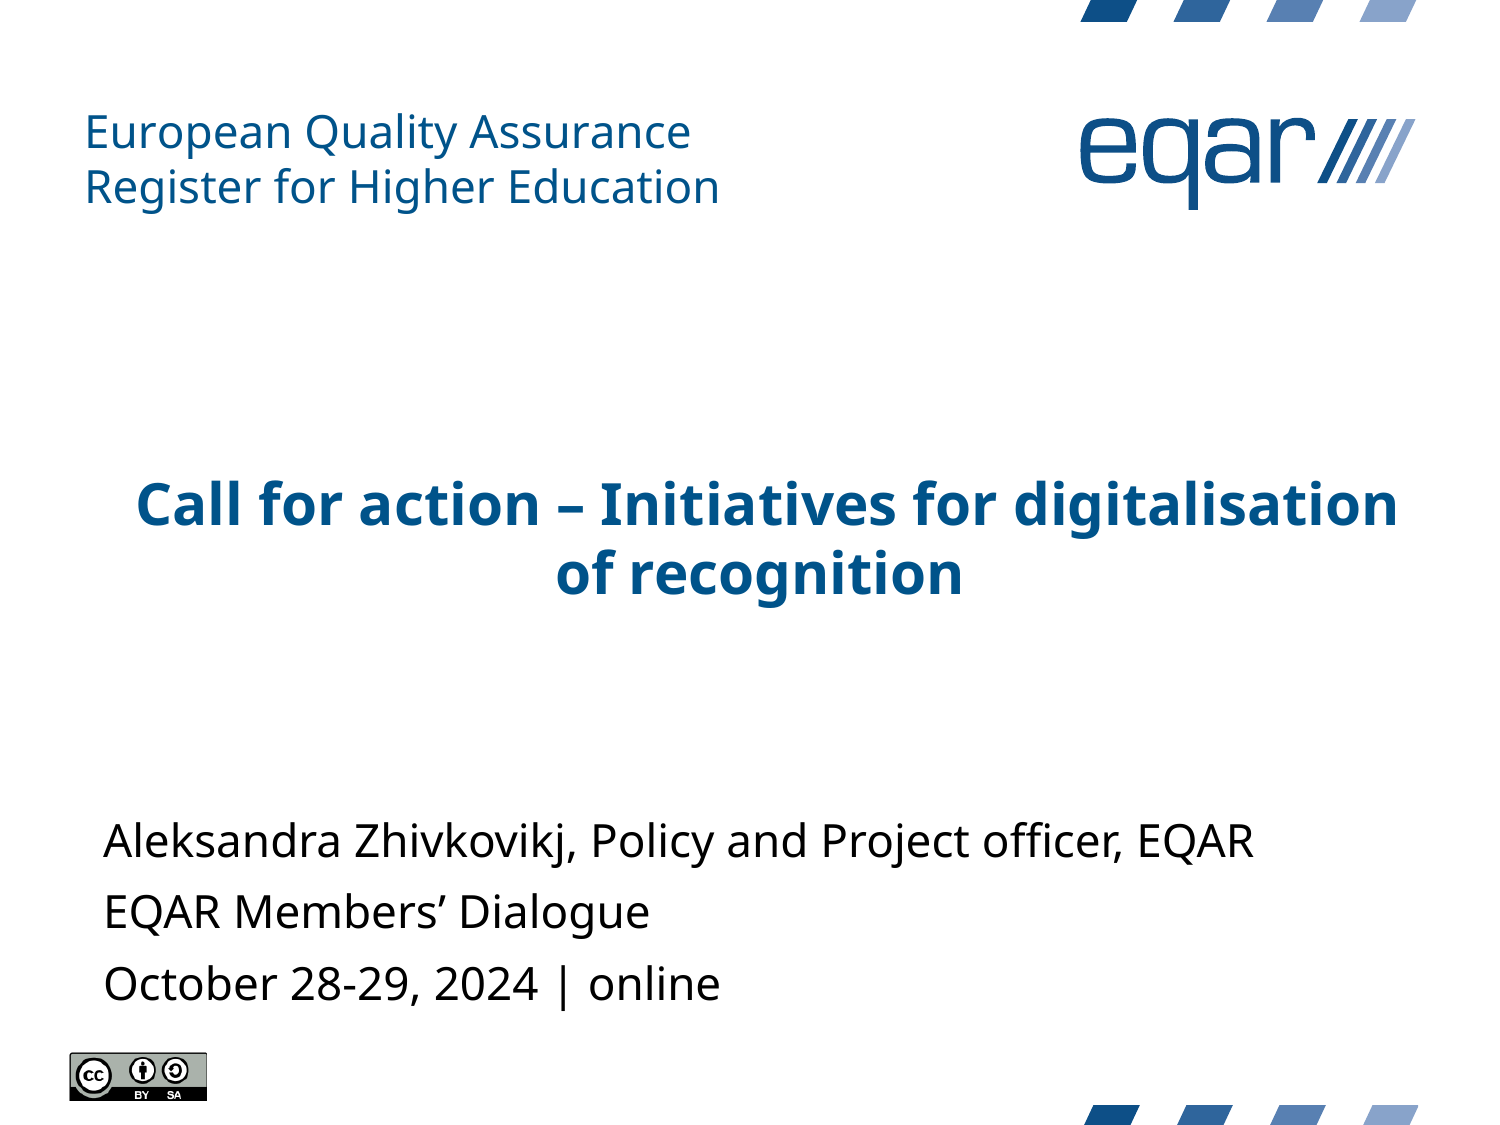

# Call for action – Initiatives for digitalisation of recognition
Aleksandra Zhivkovikj, Policy and Project officer, EQAR
EQAR Members’ Dialogue
October 28-29, 2024 | online